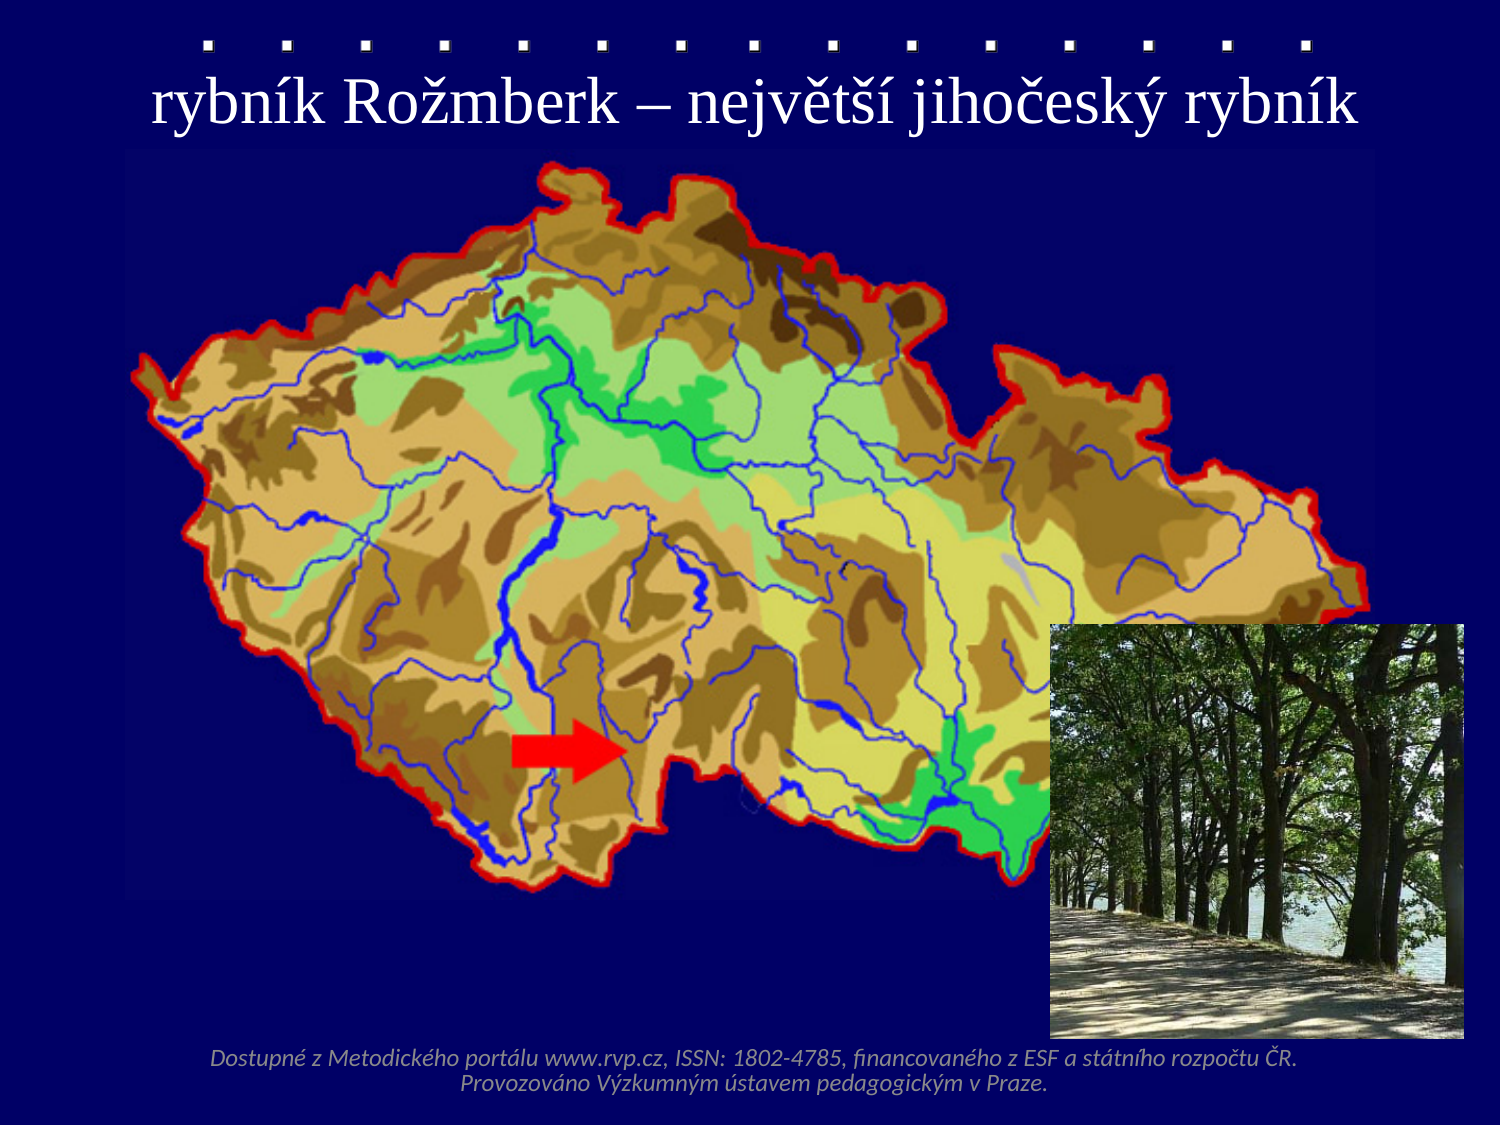

rybník Rožmberk – největší jihočeský rybník
# rybník Rožmberk